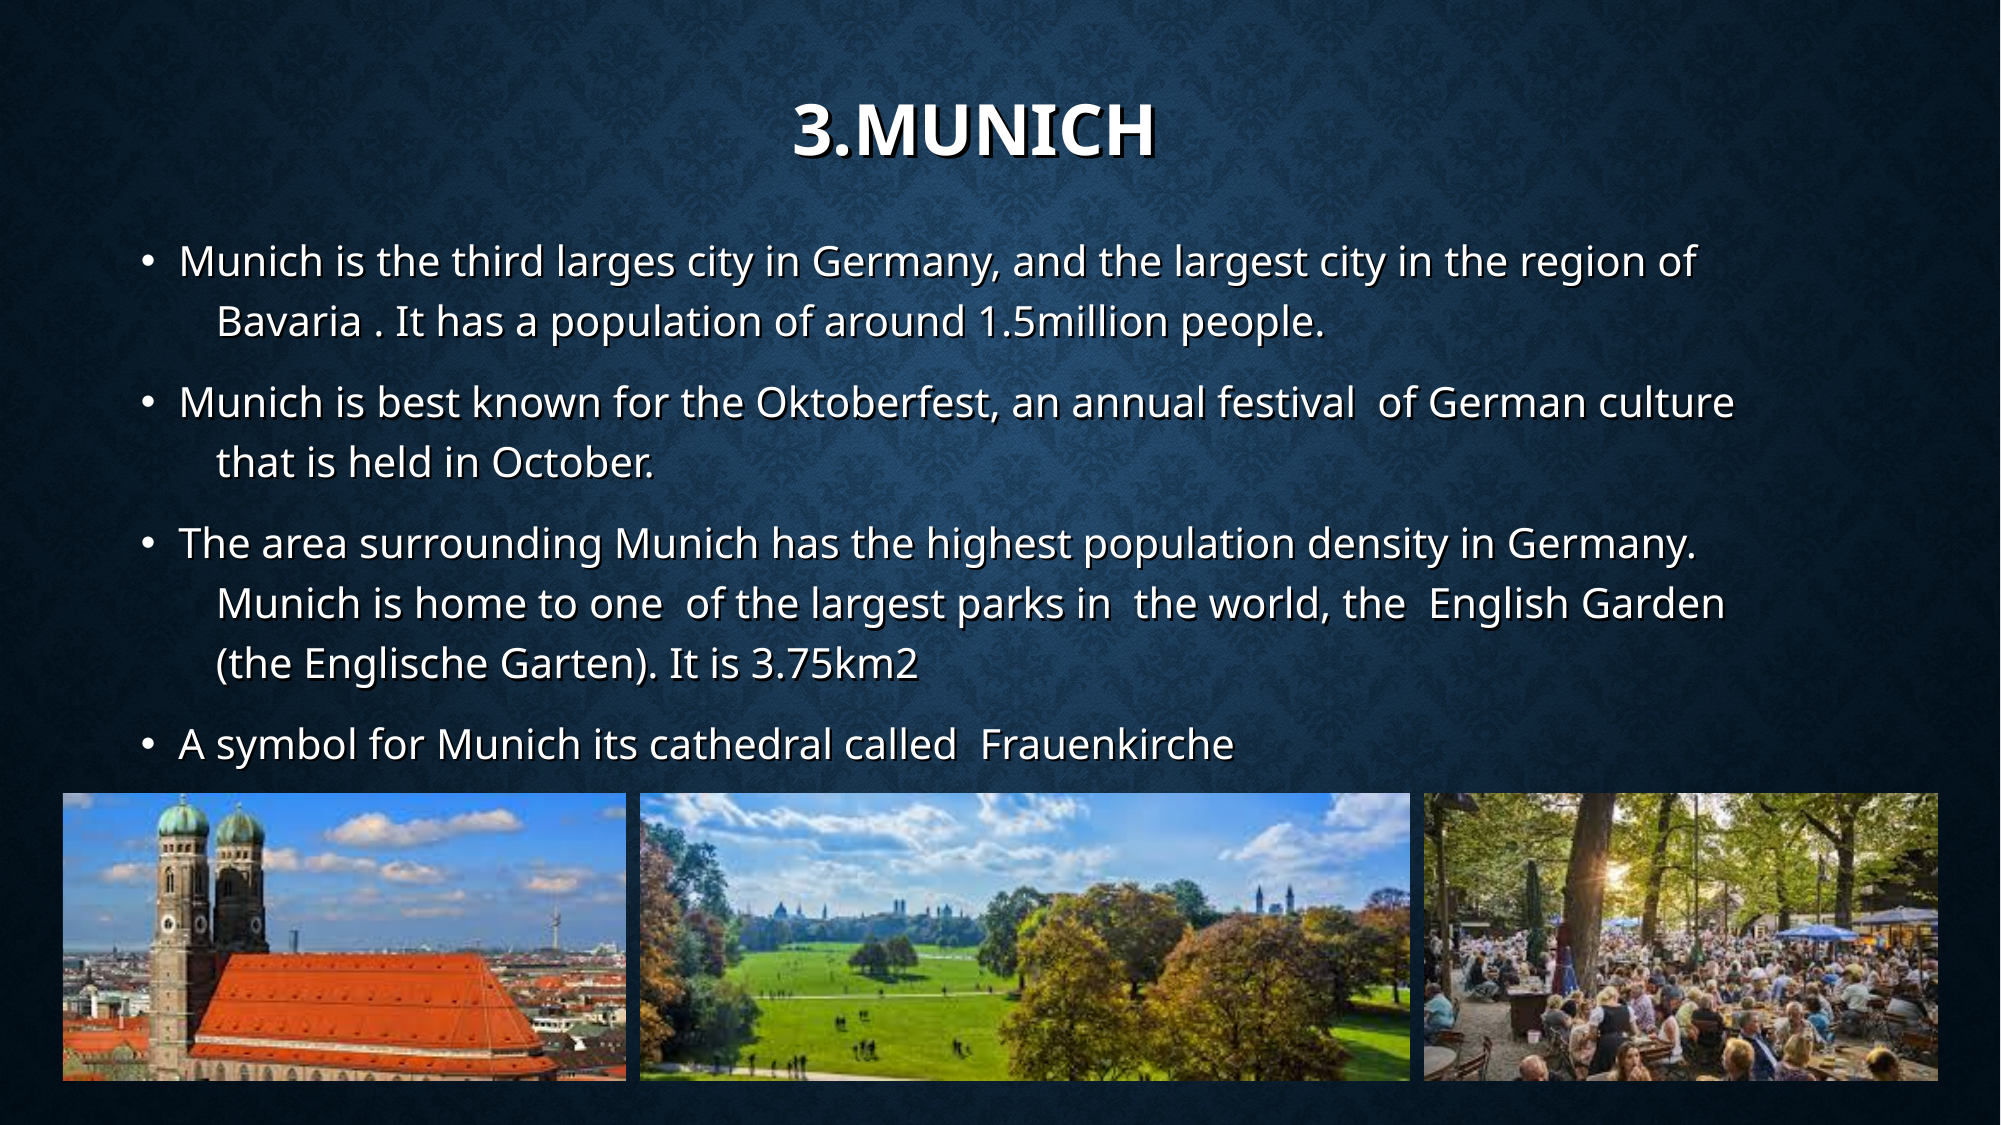

# 3.munich
Munich is the third larges city in Germany, and the largest city in the region of Bavaria . It has a population of around 1.5million people.
Munich is best known for the Oktoberfest, an annual festival of German culture that is held in October.
The area surrounding Munich has the highest population density in Germany. Munich is home to one of the largest parks in the world, the English Garden (the Englische Garten). It is 3.75km2
A symbol for Munich its cathedral called Frauenkirche